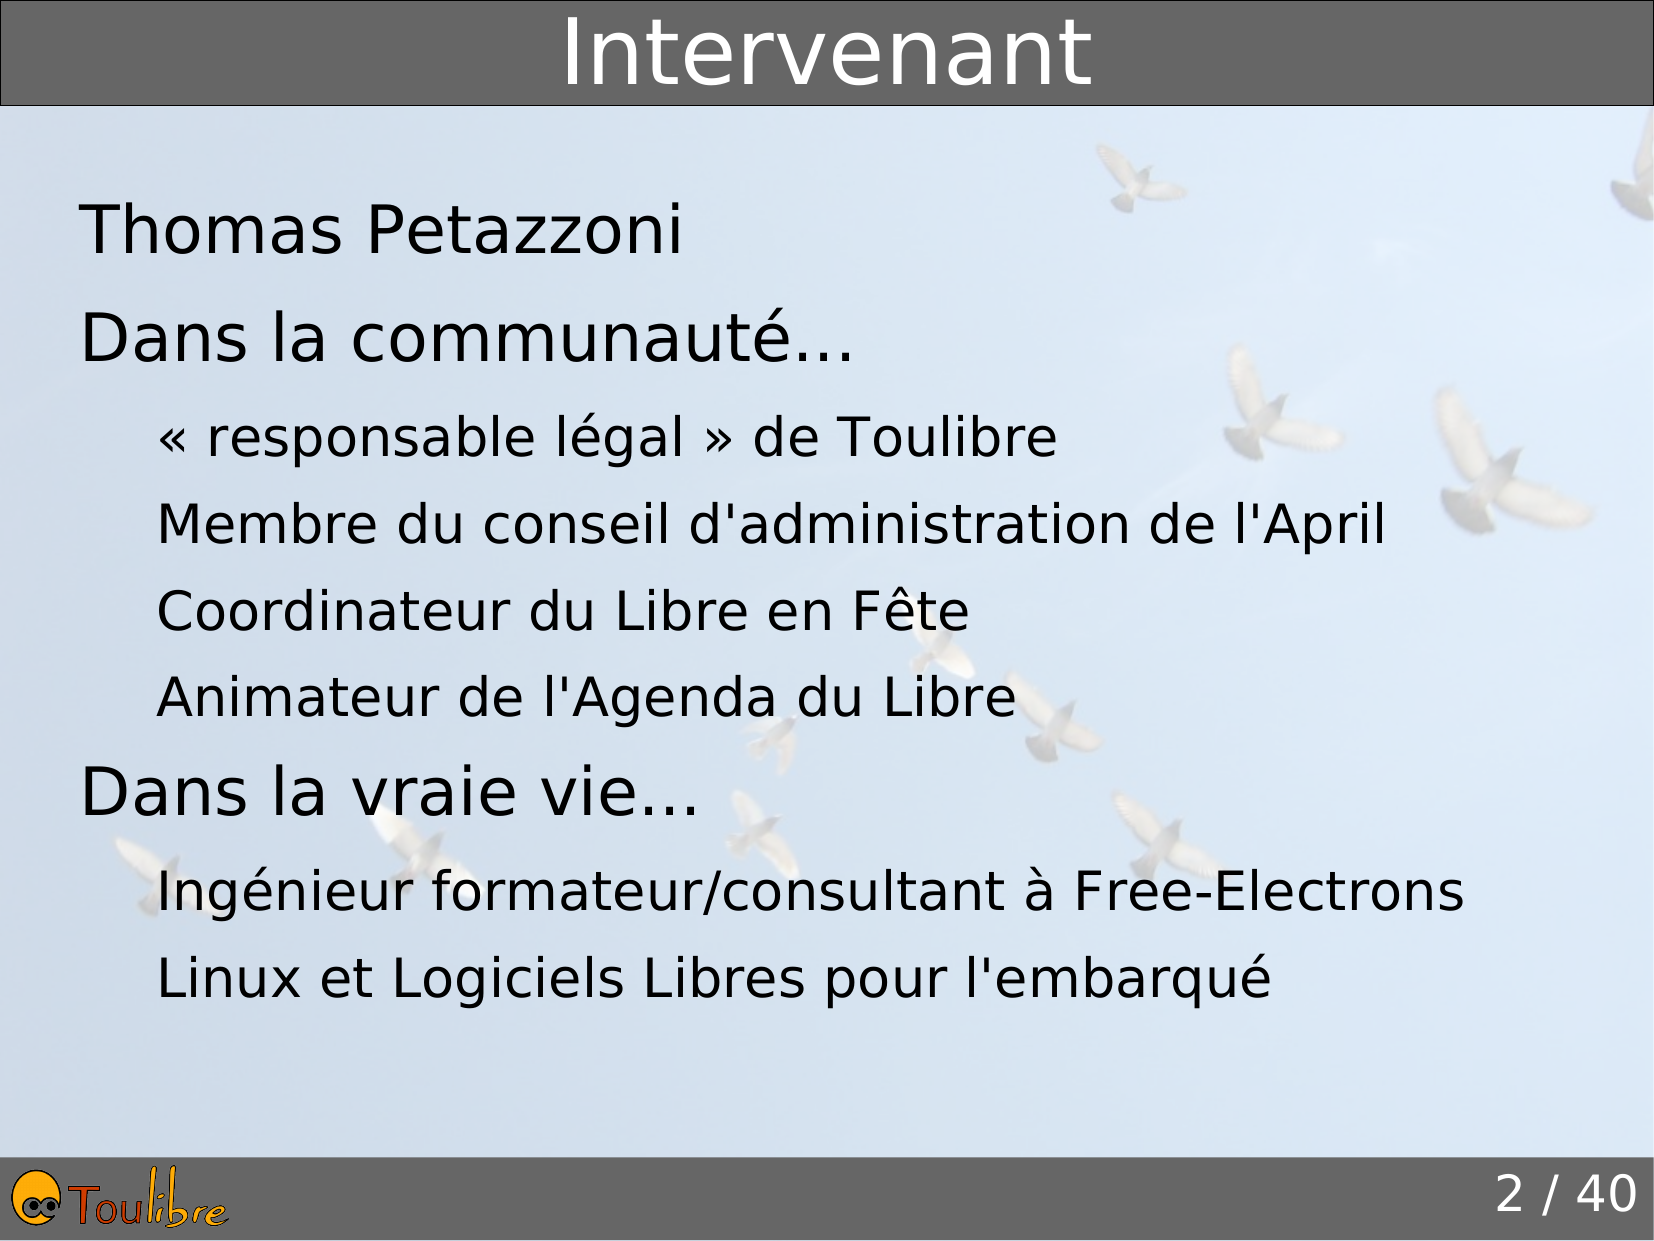

# Intervenant
Thomas Petazzoni
Dans la communauté...
« responsable légal » de Toulibre
Membre du conseil d'administration de l'April
Coordinateur du Libre en Fête
Animateur de l'Agenda du Libre
Dans la vraie vie...
Ingénieur formateur/consultant à Free-Electrons
Linux et Logiciels Libres pour l'embarqué